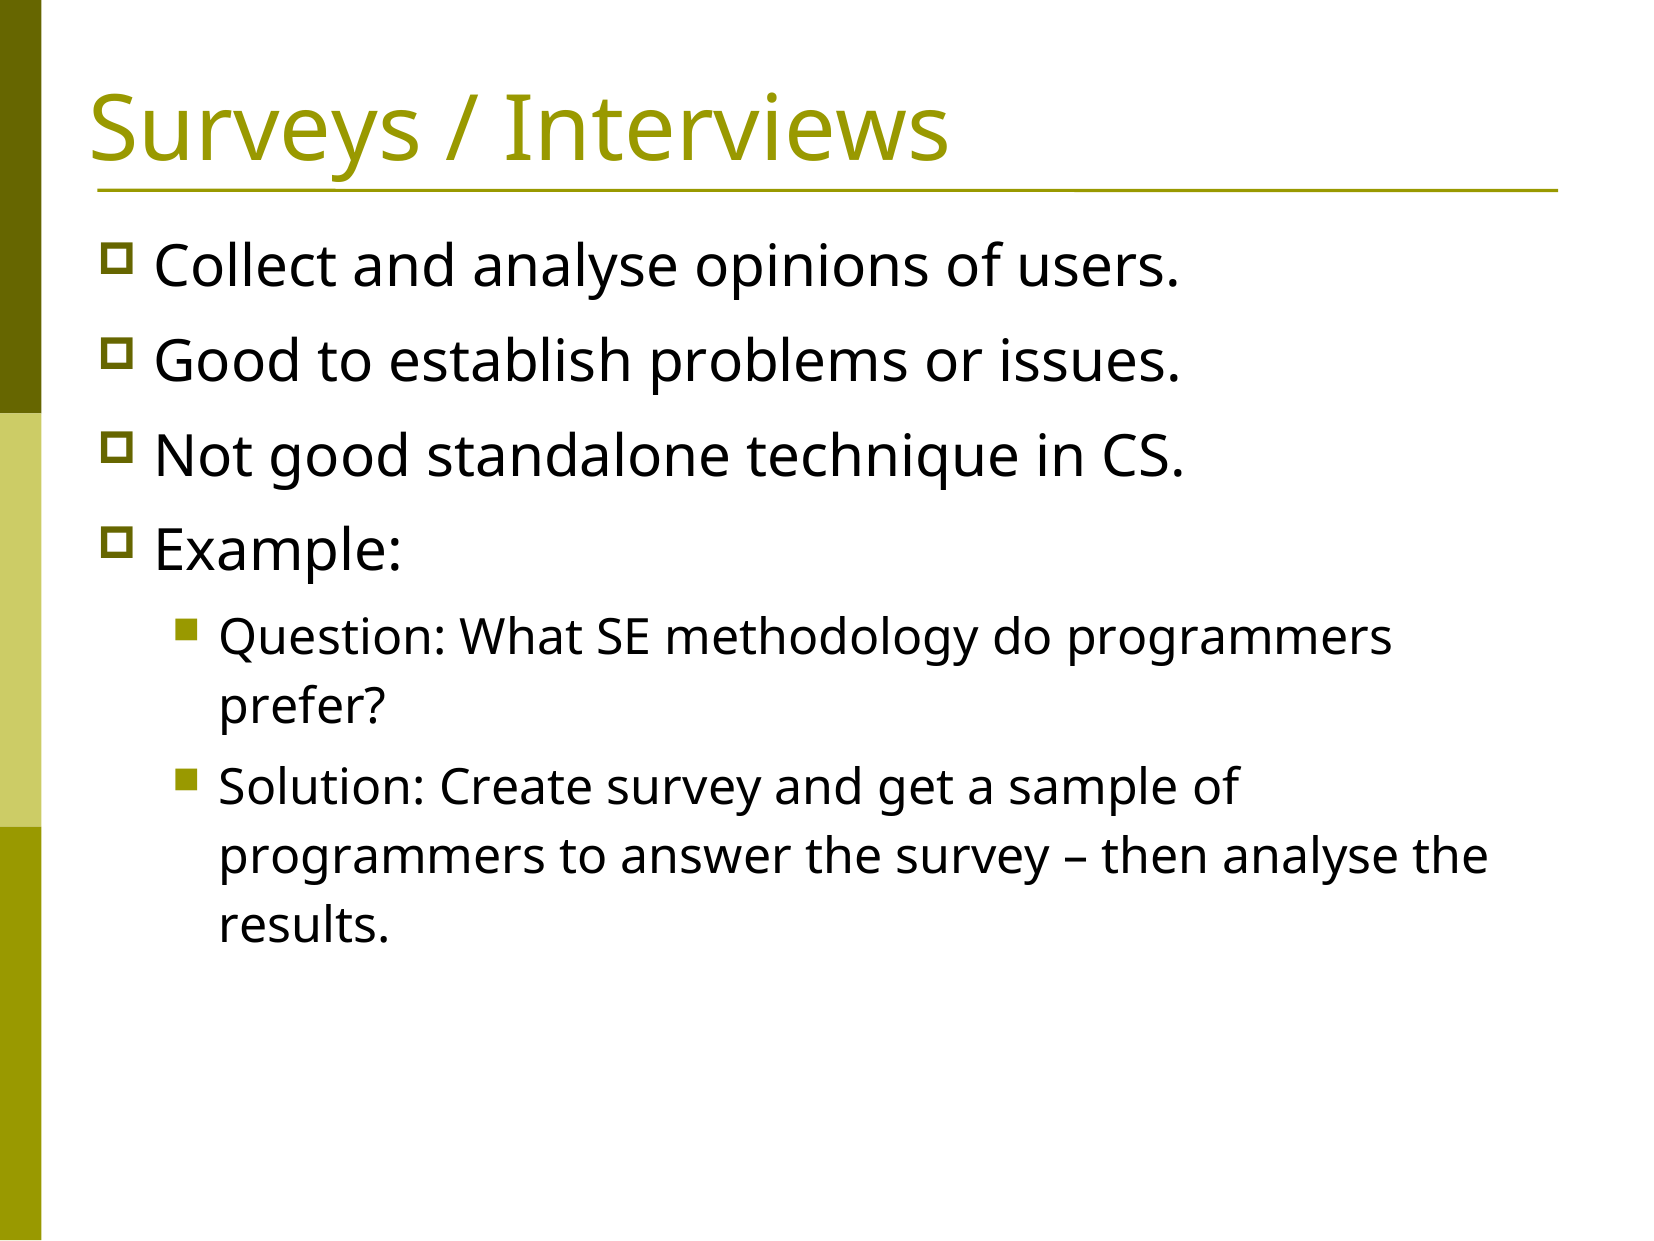

# Surveys / Interviews
Collect and analyse opinions of users.
Good to establish problems or issues.
Not good standalone technique in CS.
Example:
Question: What SE methodology do programmers prefer?
Solution: Create survey and get a sample of programmers to answer the survey – then analyse the results.